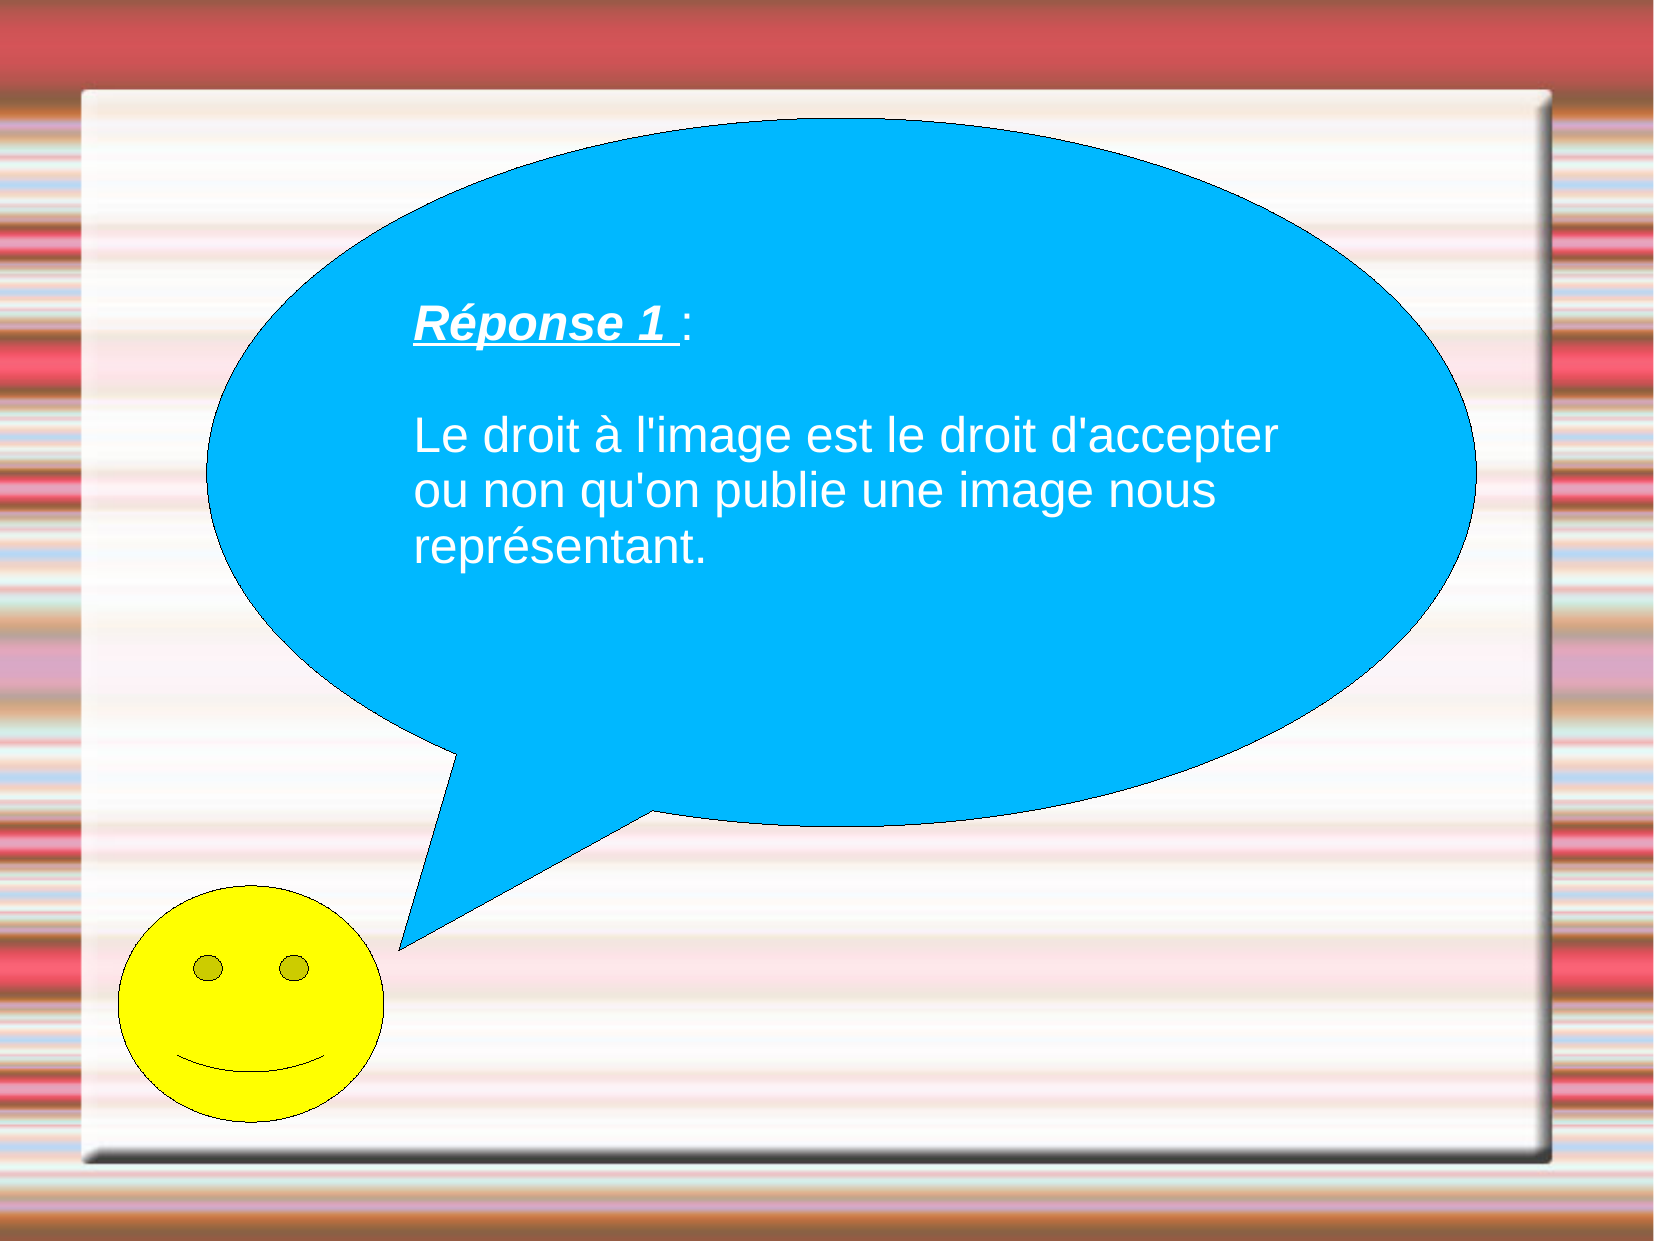

Réponse 1 :
Le droit à l'image est le droit d'accepter ou non qu'on publie une image nous représentant.